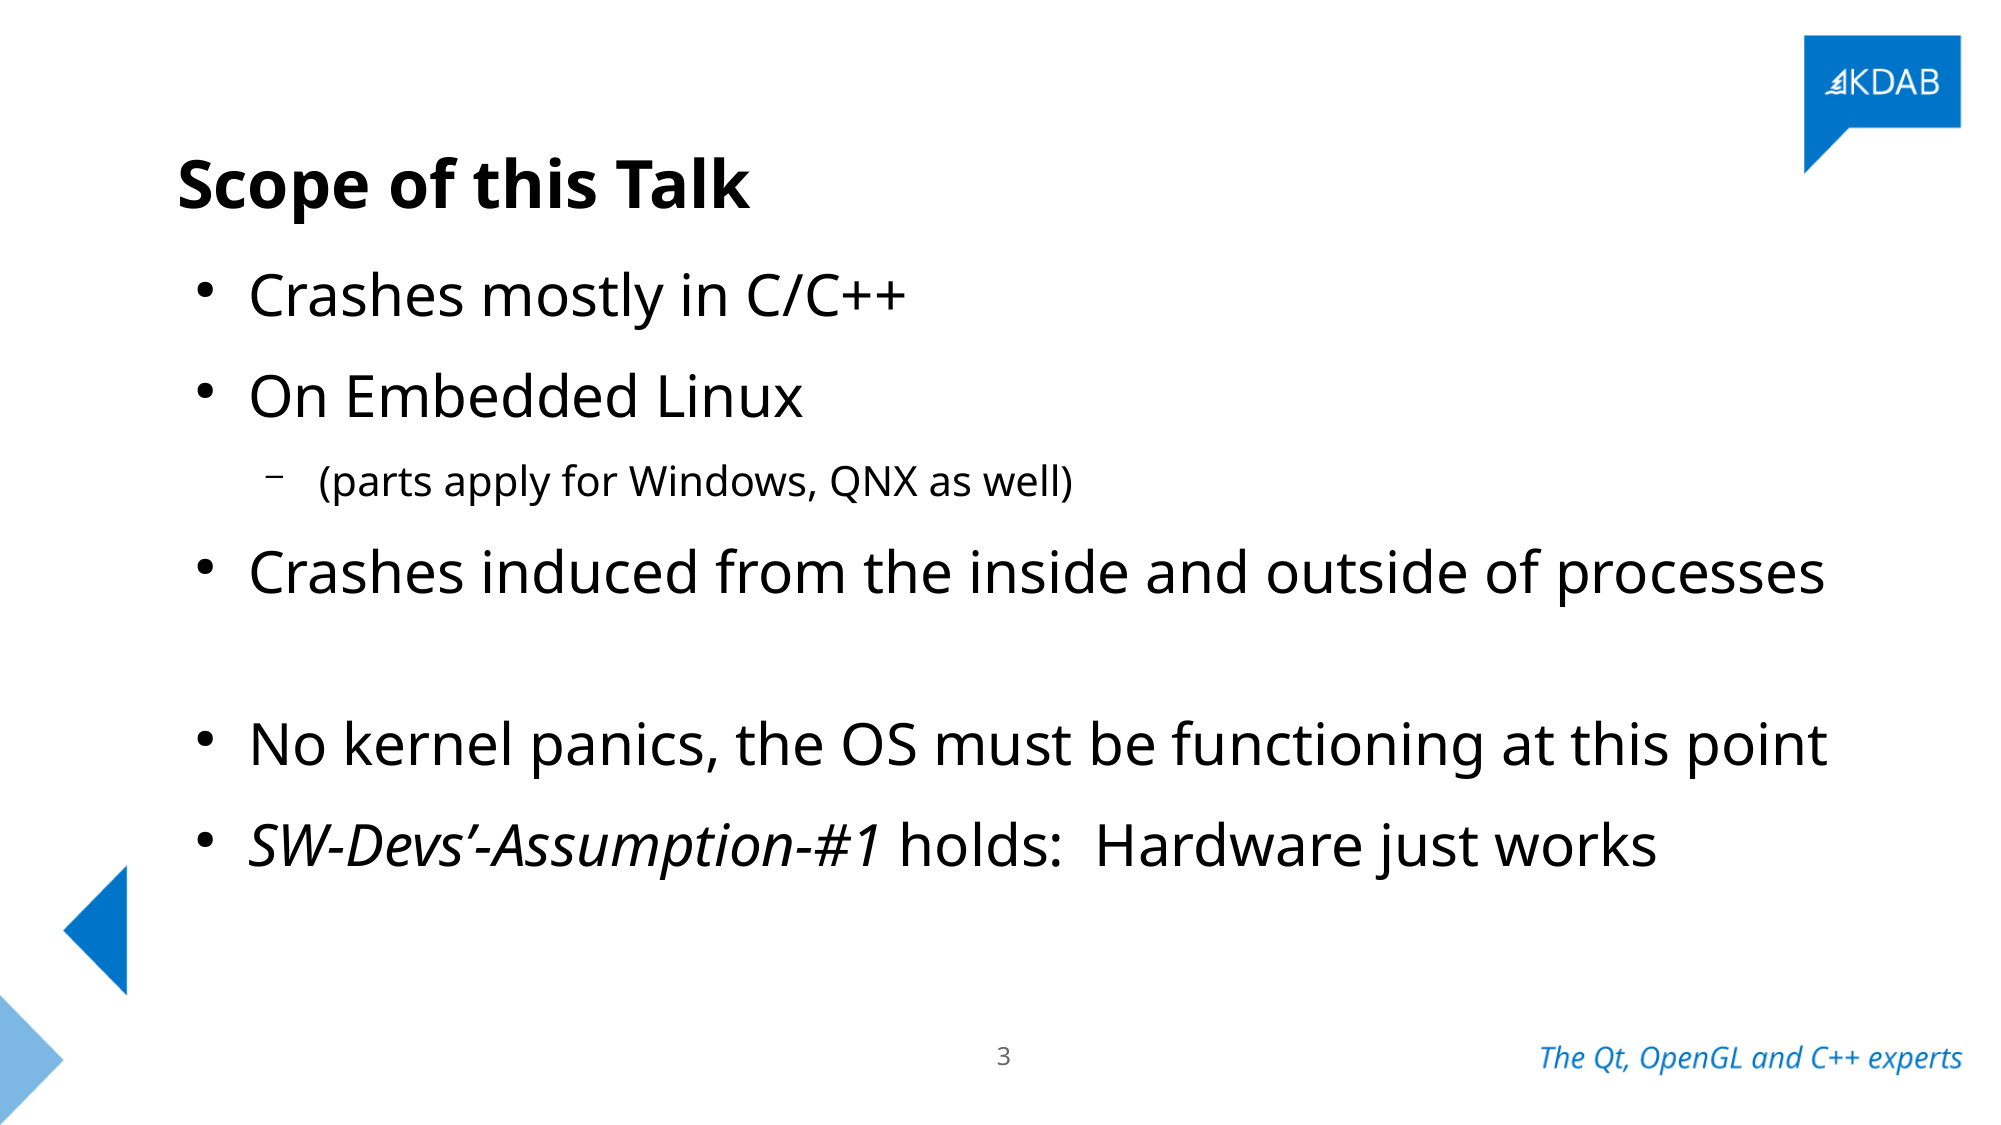

# Scope of this Talk
Crashes mostly in C/C++
On Embedded Linux
(parts apply for Windows, QNX as well)
Crashes induced from the inside and outside of processes
No kernel panics, the OS must be functioning at this point
SW-Devs’-Assumption-#1 holds: Hardware just works